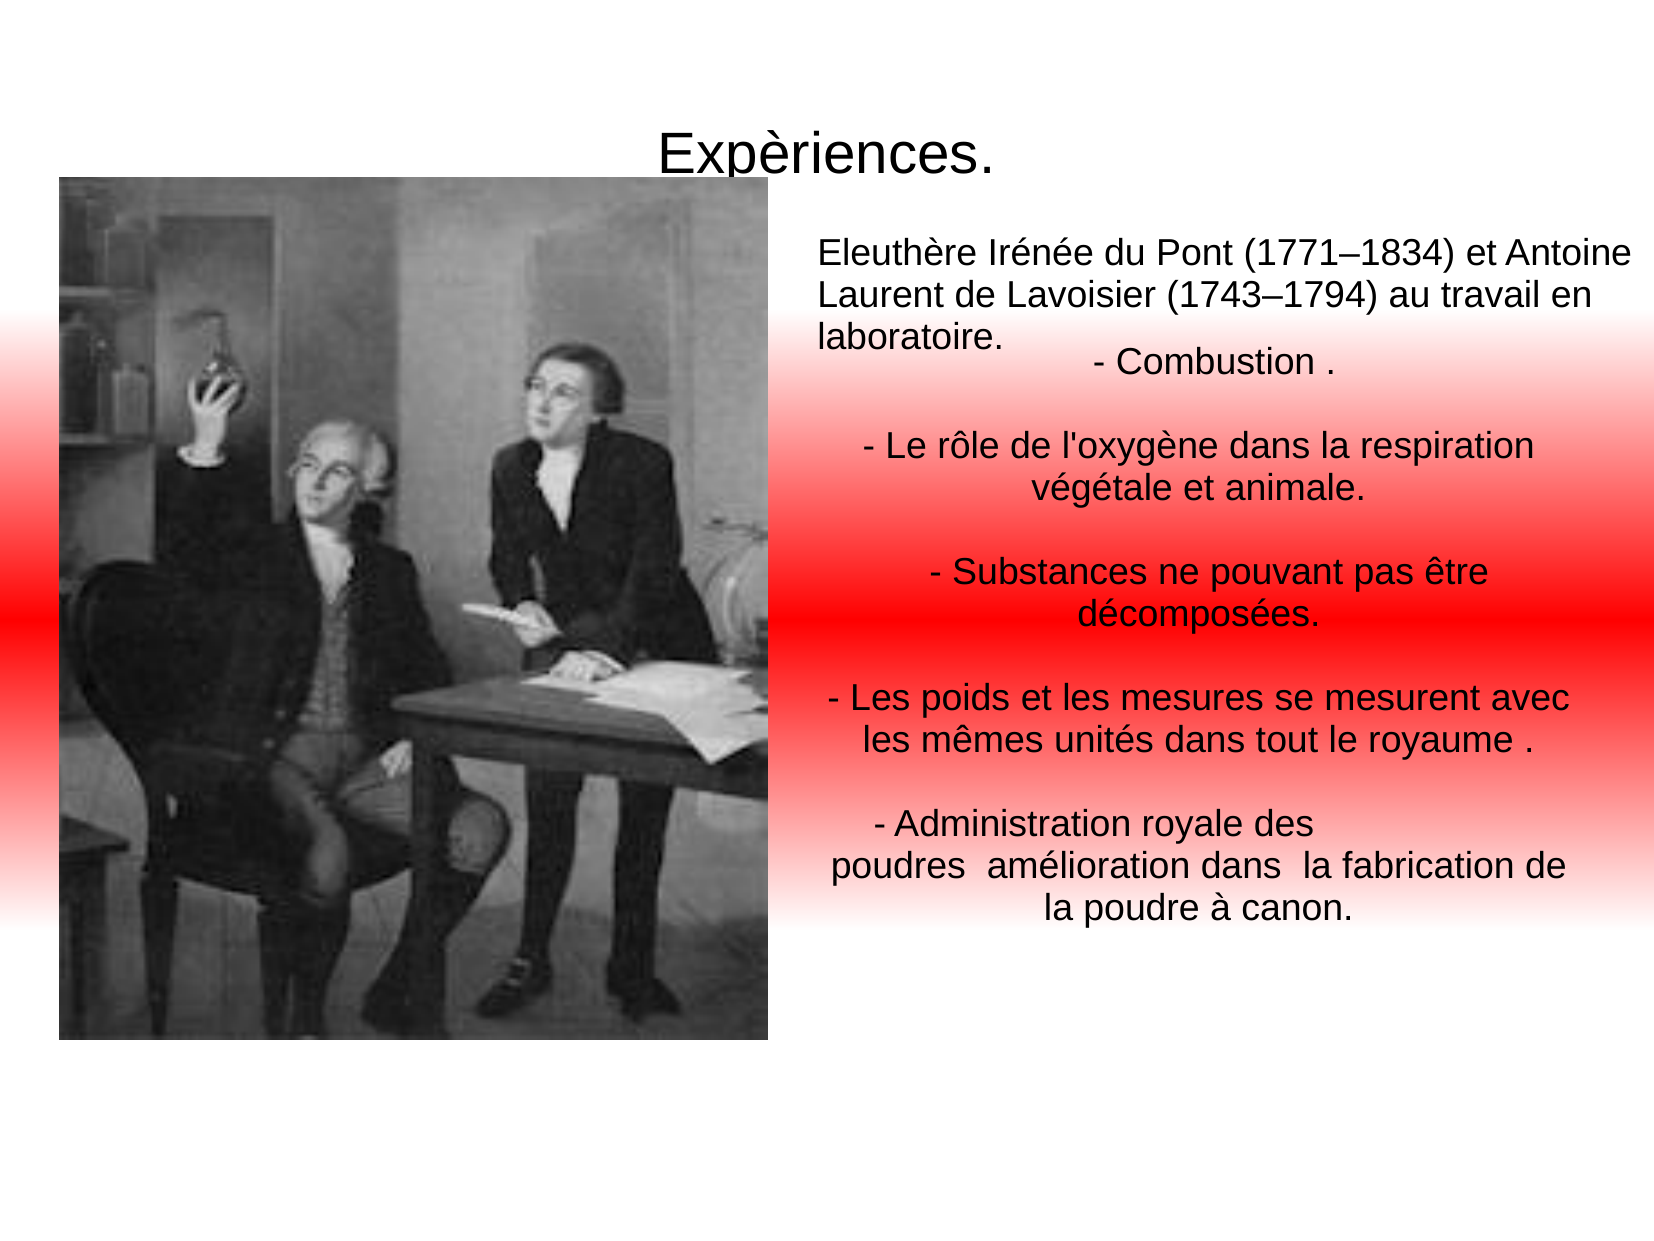

- Combustion .
- Le rôle de l'oxygène dans la respiration végétale et animale.
 - Substances ne pouvant pas être décomposées.
- Les poids et les mesures se mesurent avec les mêmes unités dans tout le royaume .
- Administration royale des poudres amélioration dans la fabrication de la poudre à canon.
# Expèriences.
Eleuthère Irénée du Pont (1771–1834) et Antoine Laurent de Lavoisier (1743–1794) au travail en laboratoire.